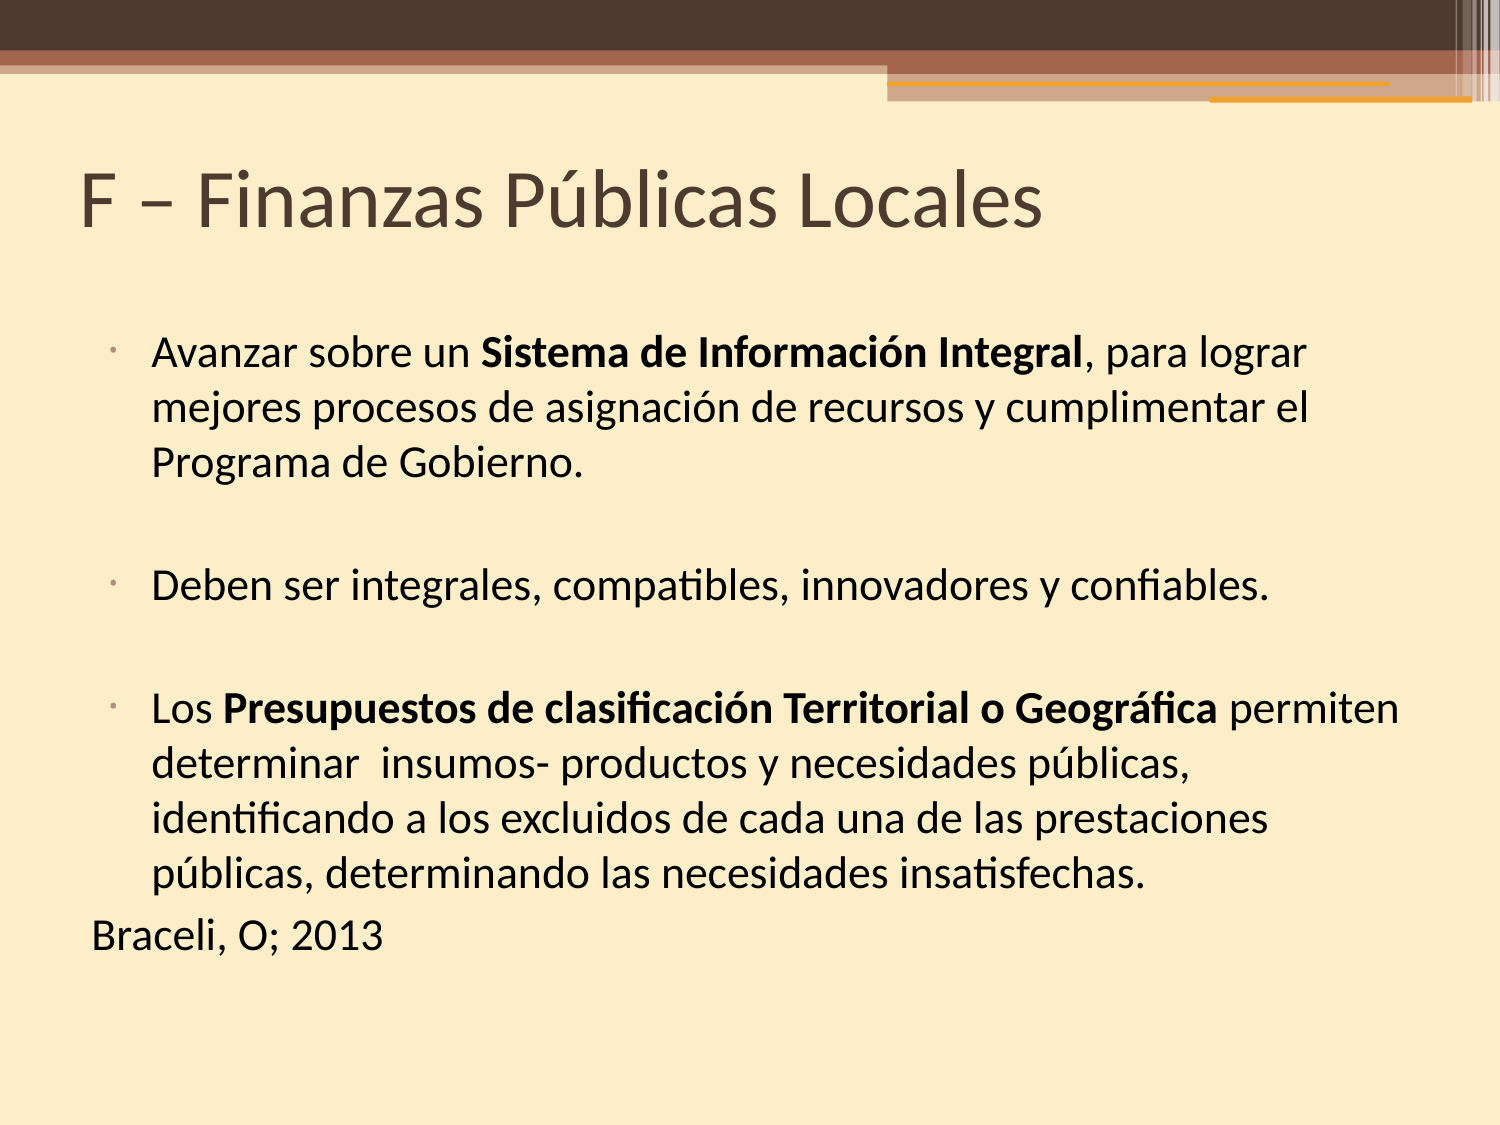

# F – Finanzas Públicas Locales
Avanzar sobre un Sistema de Información Integral, para lograr mejores procesos de asignación de recursos y cumplimentar el Programa de Gobierno.
Deben ser integrales, compatibles, innovadores y confiables.
Los Presupuestos de clasificación Territorial o Geográfica permiten determinar insumos- productos y necesidades públicas, identificando a los excluidos de cada una de las prestaciones públicas, determinando las necesidades insatisfechas.
Braceli, O; 2013